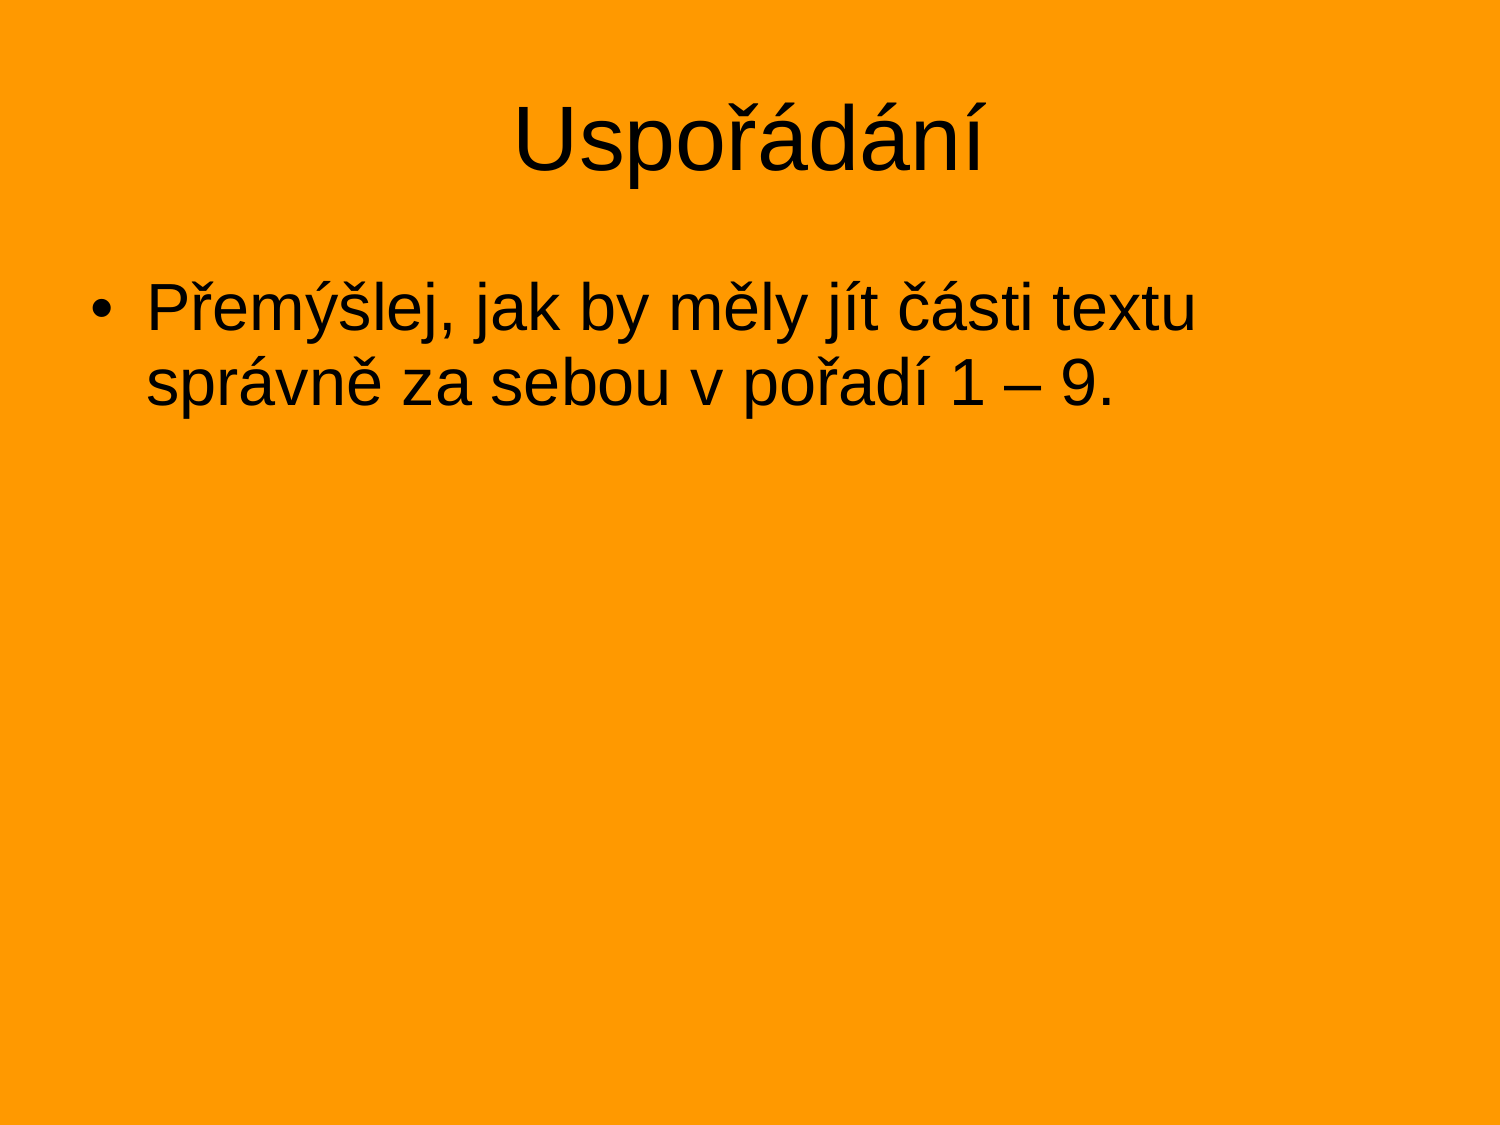

# Uspořádání
Přemýšlej, jak by měly jít části textu správně za sebou v pořadí 1 – 9.